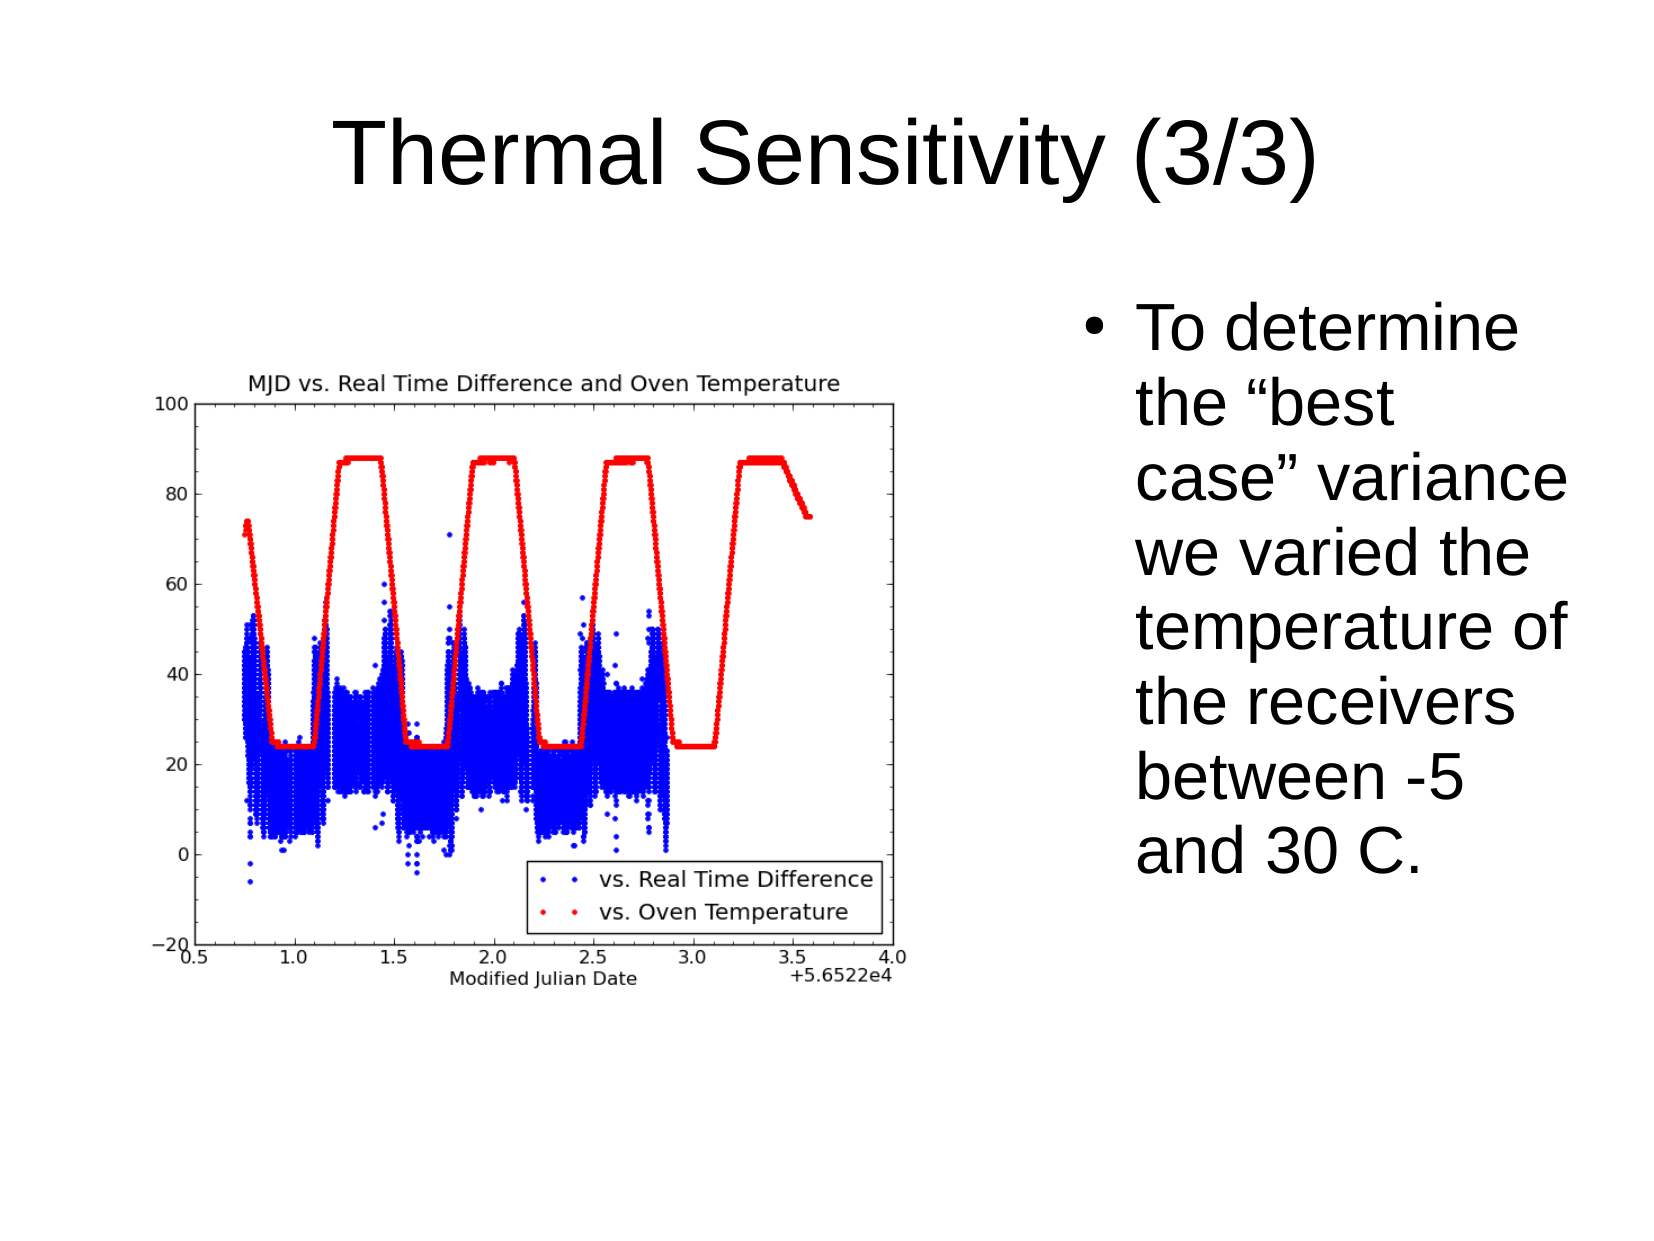

# Thermal Sensitivity (3/3)
To determine the “best case” variance we varied the temperature of the receivers between -5 and 30 C.